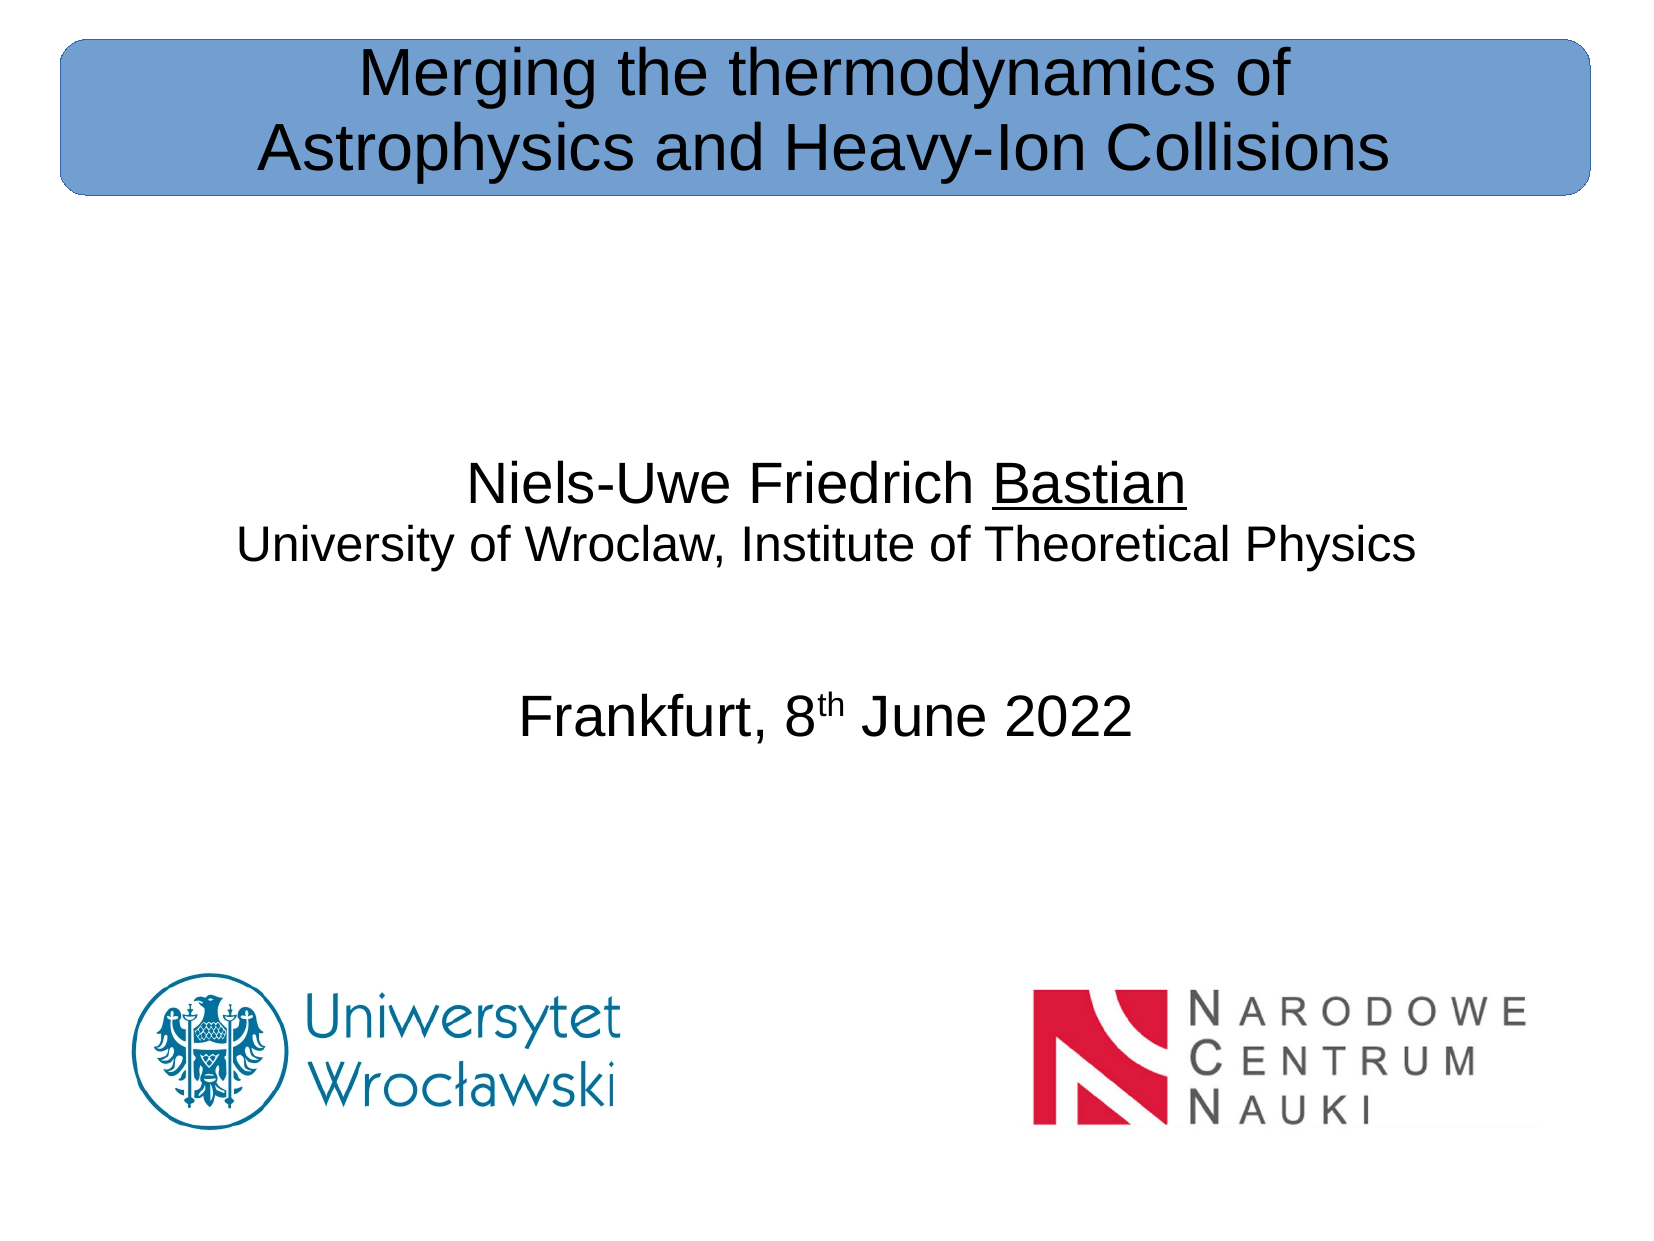

# Merging the thermodynamics of Astrophysics and Heavy-Ion Collisions
Niels-Uwe Friedrich Bastian
University of Wroclaw, Institute of Theoretical Physics
Frankfurt, 8th June 2022